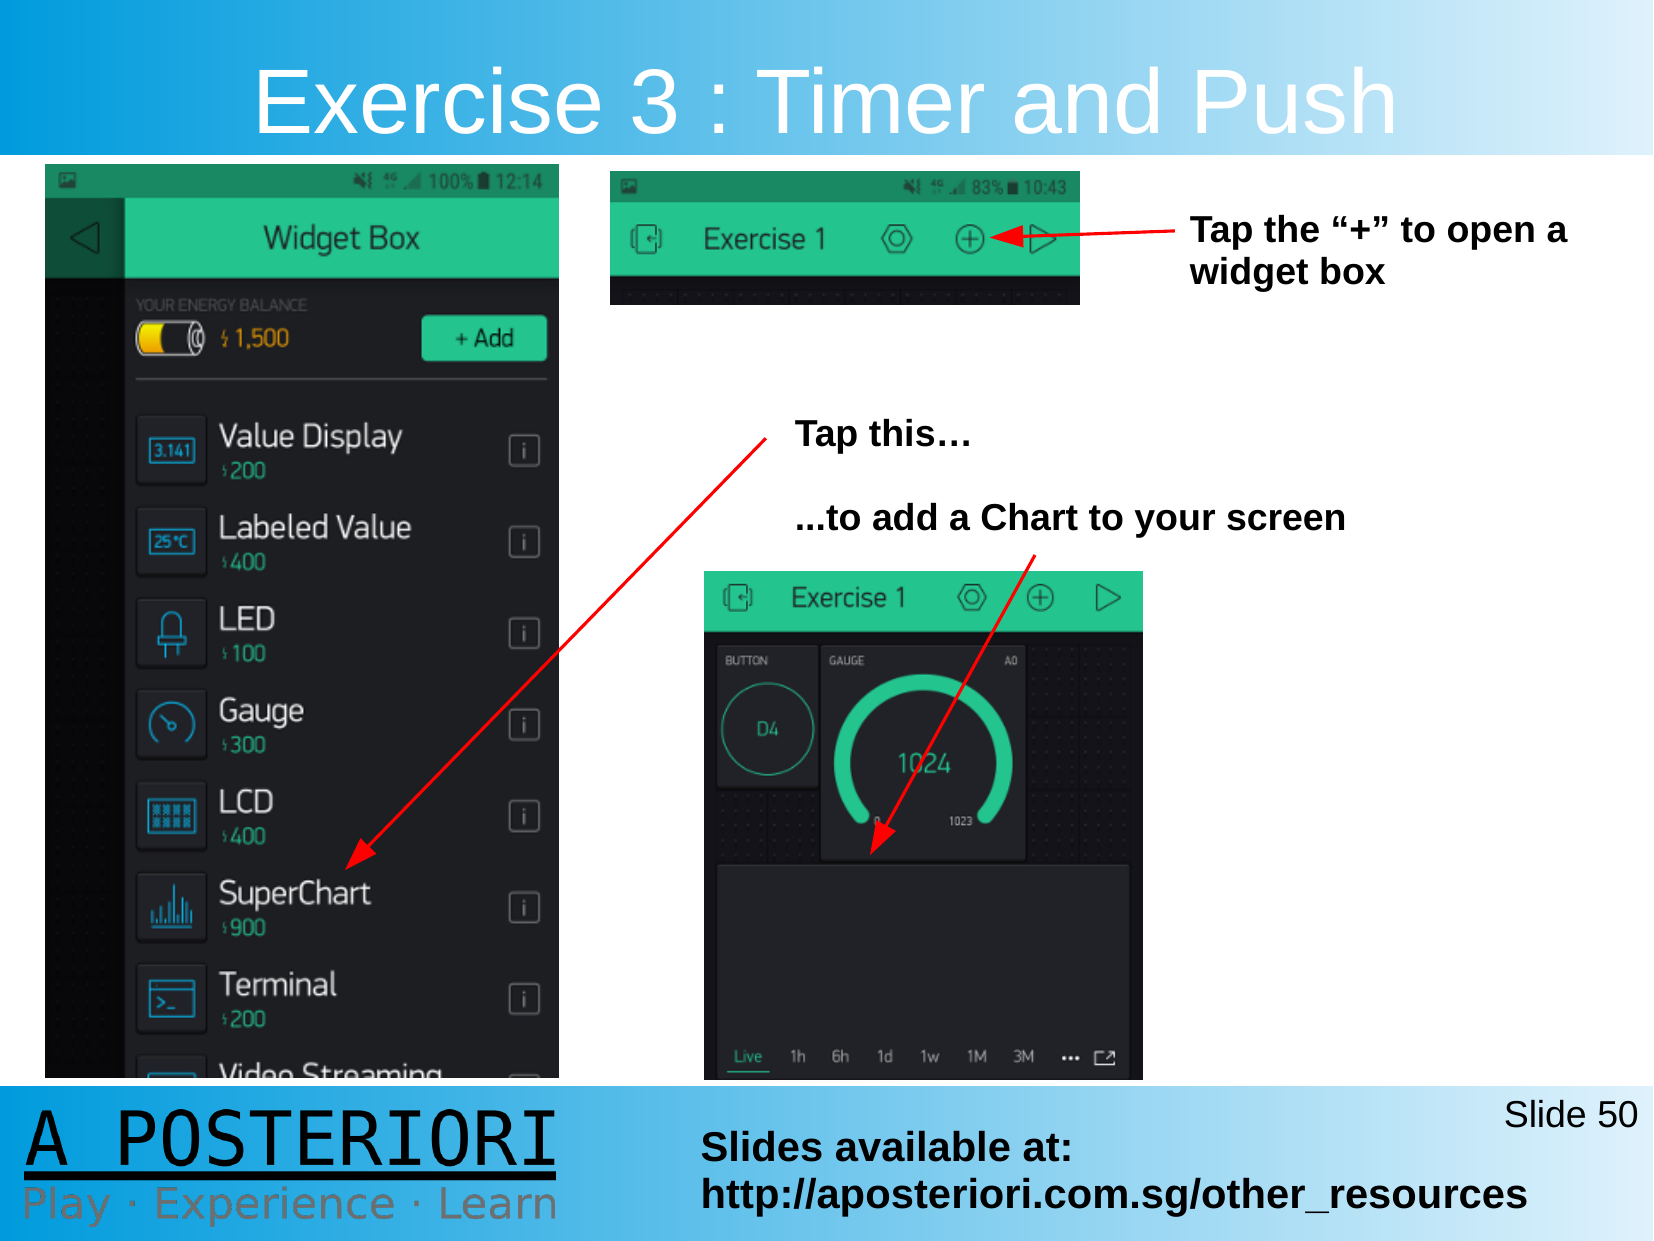

# Exercise 3 : Timer and Push
Tap the “+” to open a widget box
Tap this…
...to add a Chart to your screen